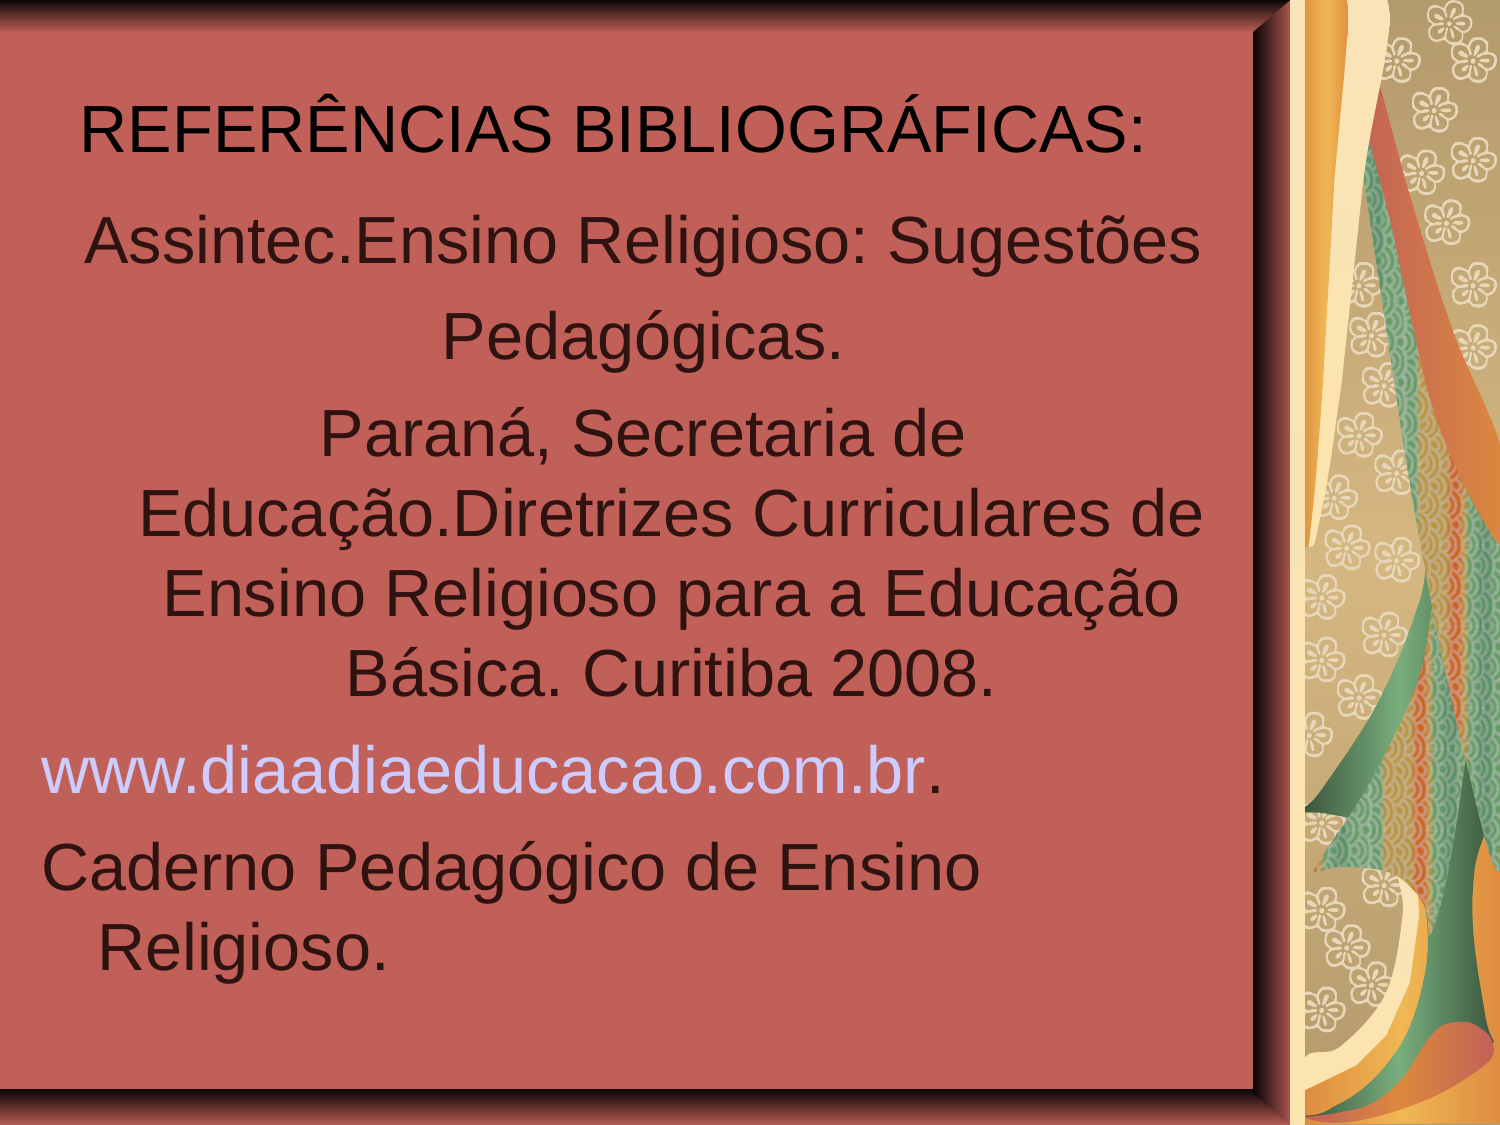

# REFERÊNCIAS BIBLIOGRÁFICAS:
Assintec.Ensino Religioso: Sugestões
Pedagógicas.
Paraná, Secretaria de Educação.Diretrizes Curriculares de Ensino Religioso para a Educação Básica. Curitiba 2008.
www.diaadiaeducacao.com.br.
Caderno Pedagógico de Ensino Religioso.